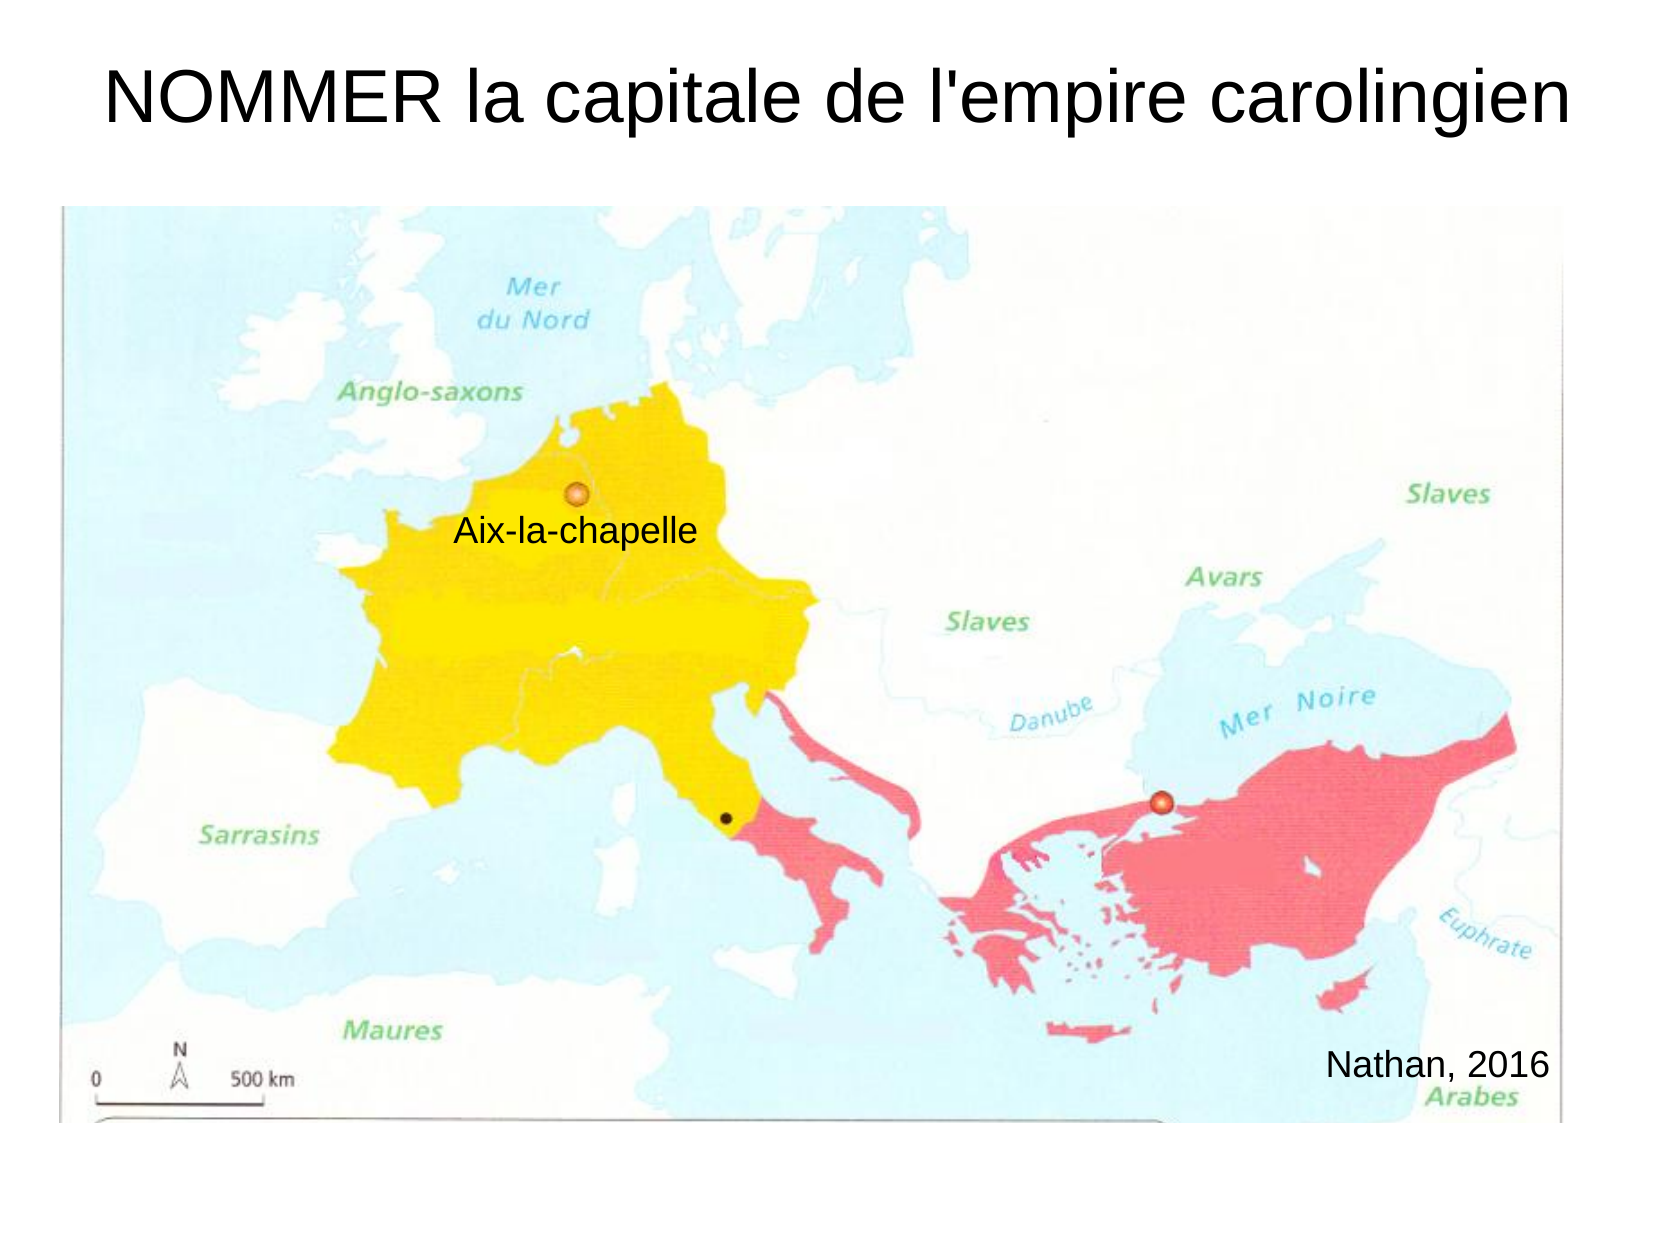

# NOMMER la capitale de l'empire carolingien
Aix-la-chapelle
Nathan, 2016